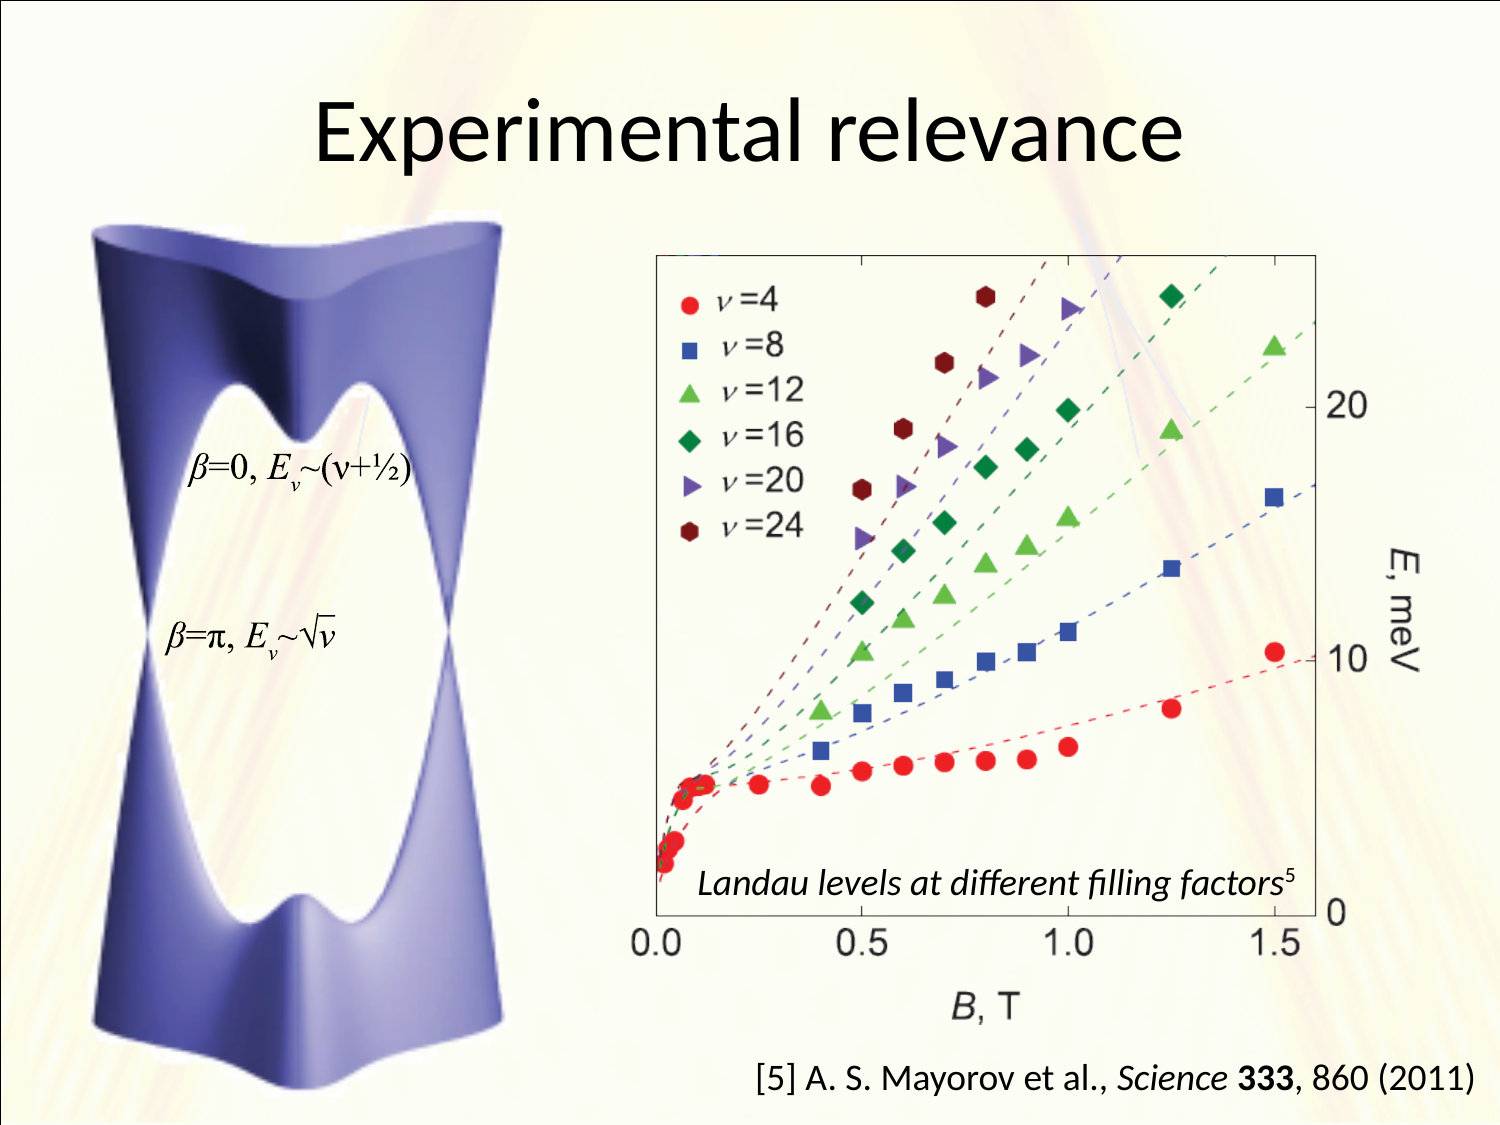

# Experimental relevance
β=0, Eν~(ν+½)
β=π, Eν~√ν
Landau levels at different filling factors5
[5] A. S. Mayorov et al., Science 333, 860 (2011)